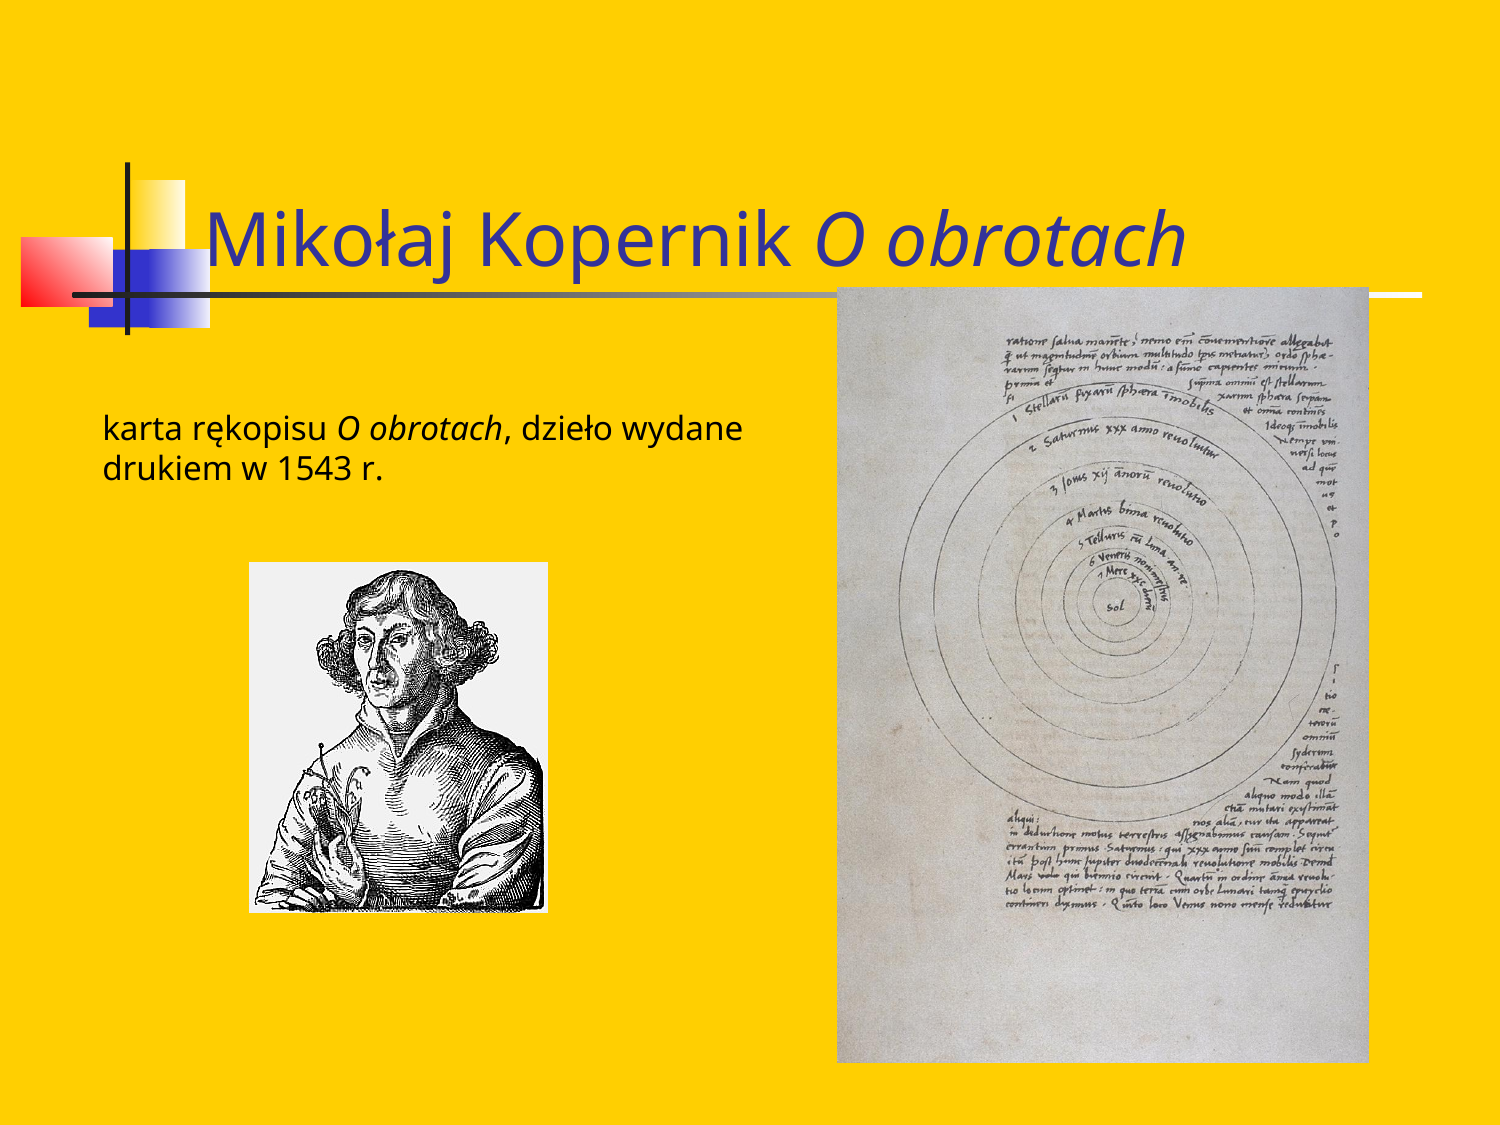

# Mikołaj Kopernik O obrotach
karta rękopisu O obrotach, dzieło wydane drukiem w 1543 r.